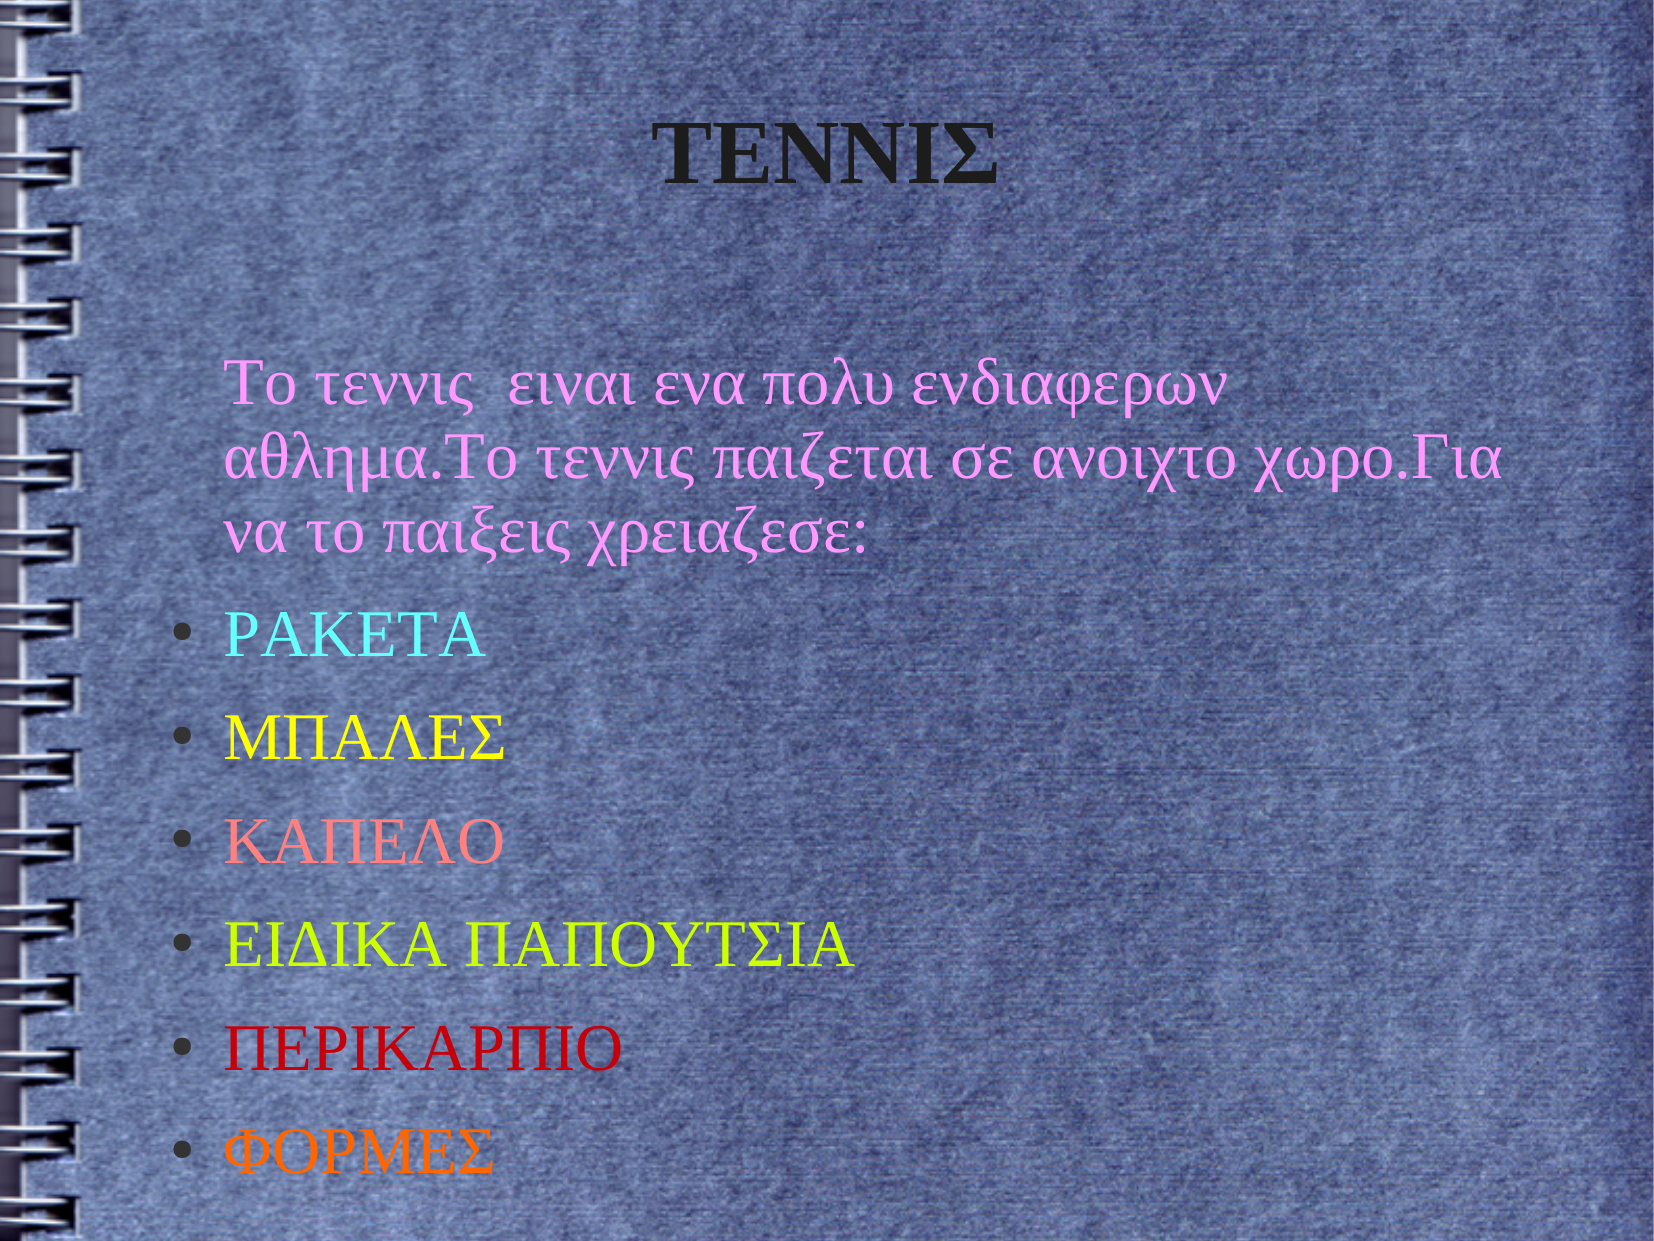

# ΤΕΝΝΙΣ
Το τεννις ειναι ενα πολυ ενδιαφερων αθλημα.Το τεννις παιζεται σε ανοιχτο χωρο.Για να το παιξεις χρειαζεσε:
ΡΑΚΕΤΑ
ΜΠΑΛΕΣ
ΚΑΠΕΛΟ
ΕΙΔΙΚΑ ΠΑΠΟΥΤΣΙΑ
ΠΕΡΙΚΑΡΠΙΟ
ΦΟΡΜΕΣ